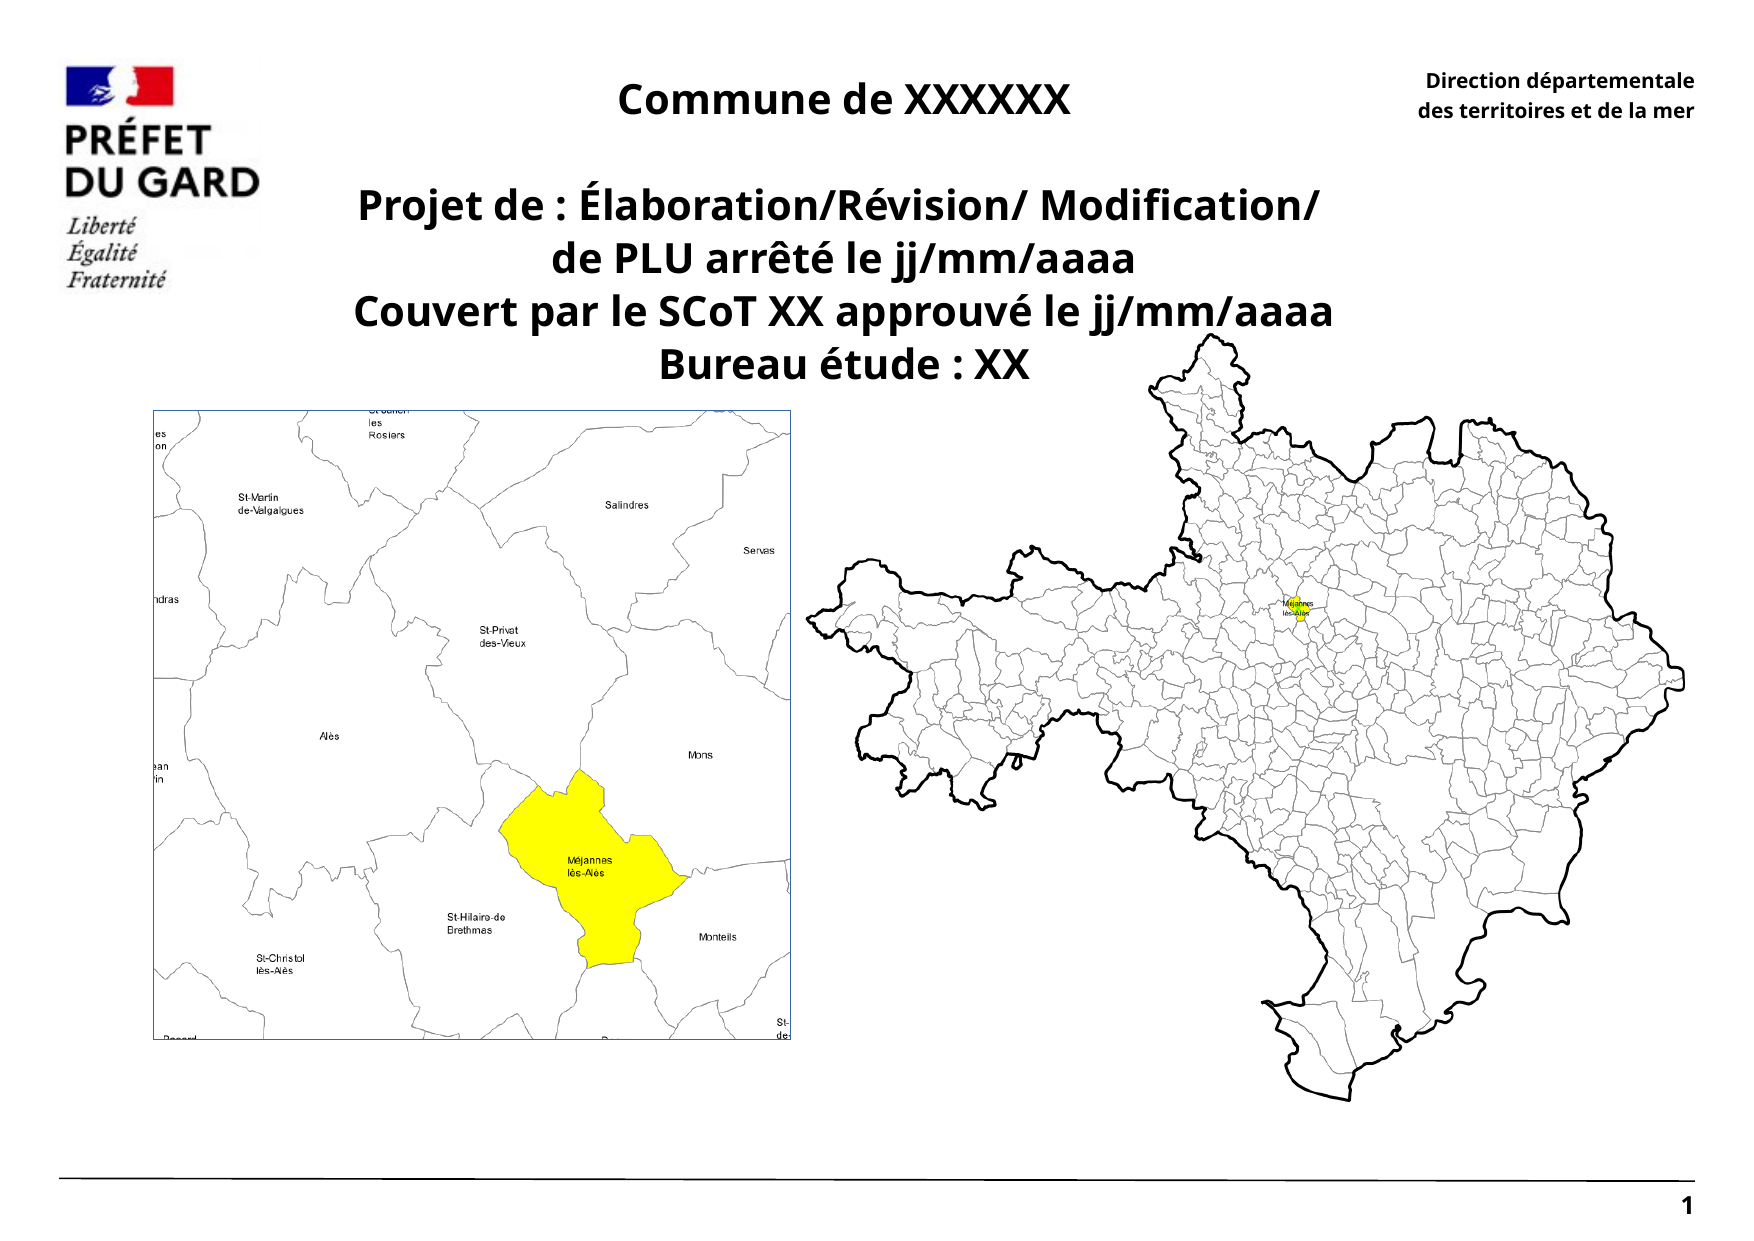

# Direction départementale des territoires et de la mer
Commune de XXXXXX
Projet de : Élaboration/Révision/ Modification/
de PLU arrêté le jj/mm/aaaa
Couvert par le SCoT XX approuvé le jj/mm/aaaa
Bureau étude : XX